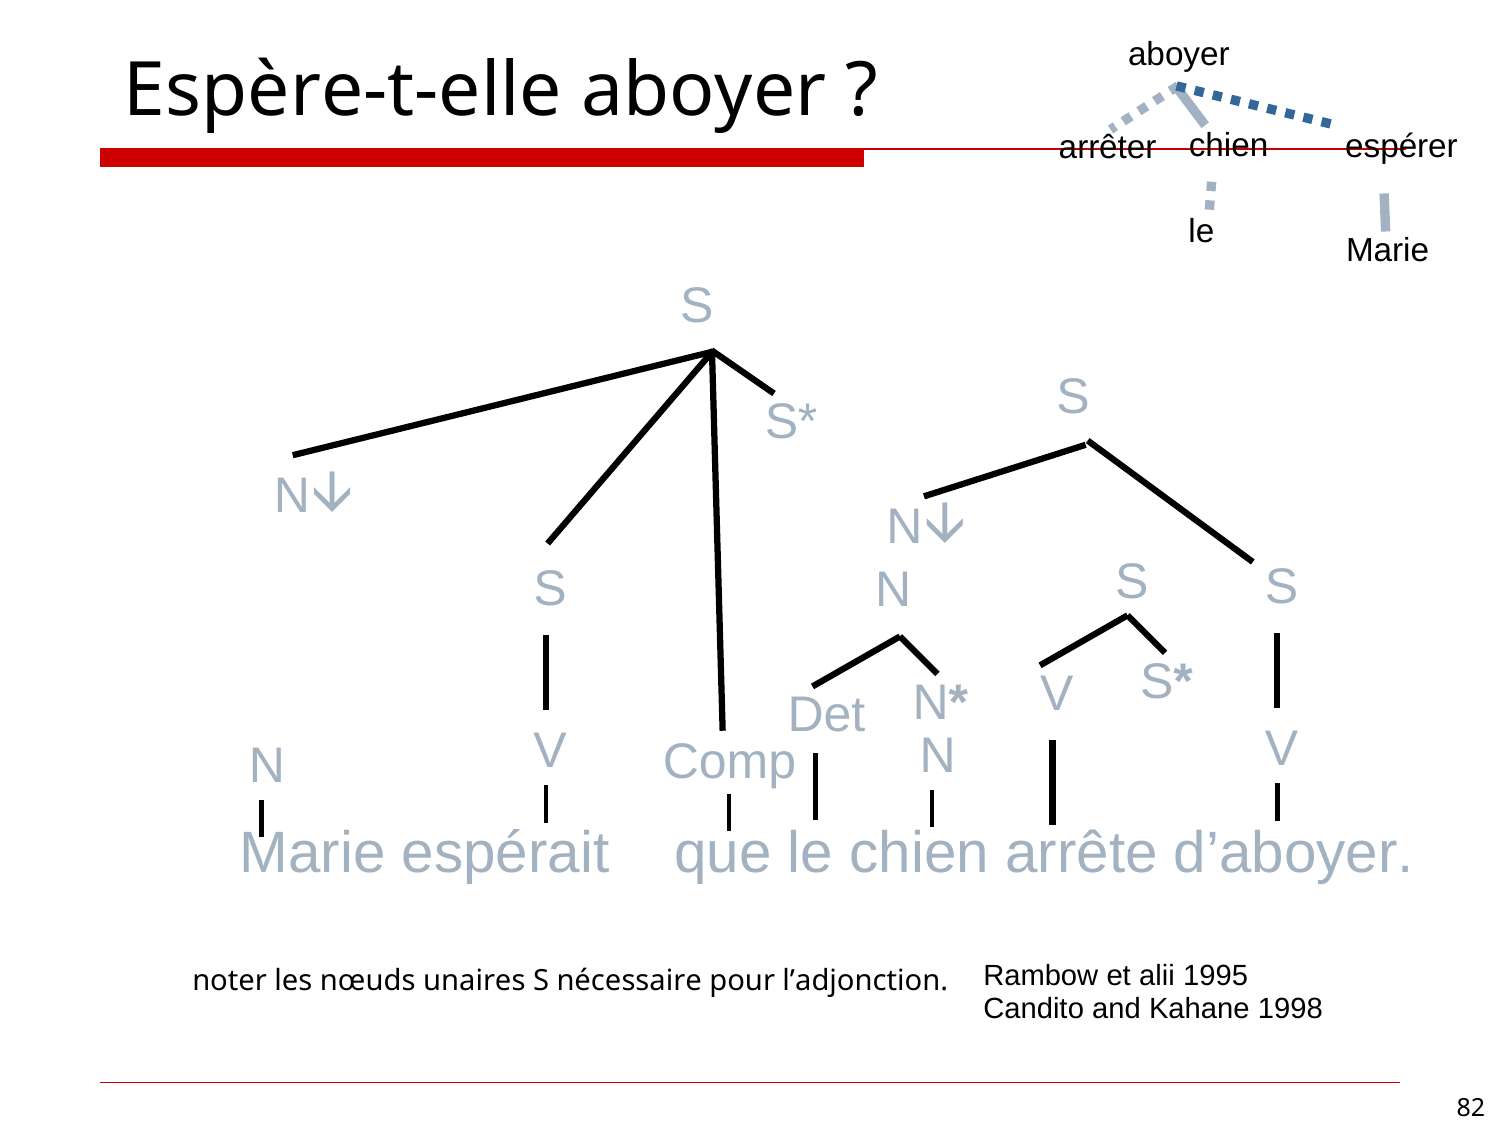

Espère-t-elle aboyer ?
aboyer
chien
espérer
arrêter
le
Marie
S
S
N
S
V
S*
N
S
S*
V
S
N
N*
Det
V
N
Comp
N
Marie espérait que le chien arrête d’aboyer.
noter les nœuds unaires S nécessaire pour l’adjonction.
Rambow et alii 1995
Candito and Kahane 1998
82